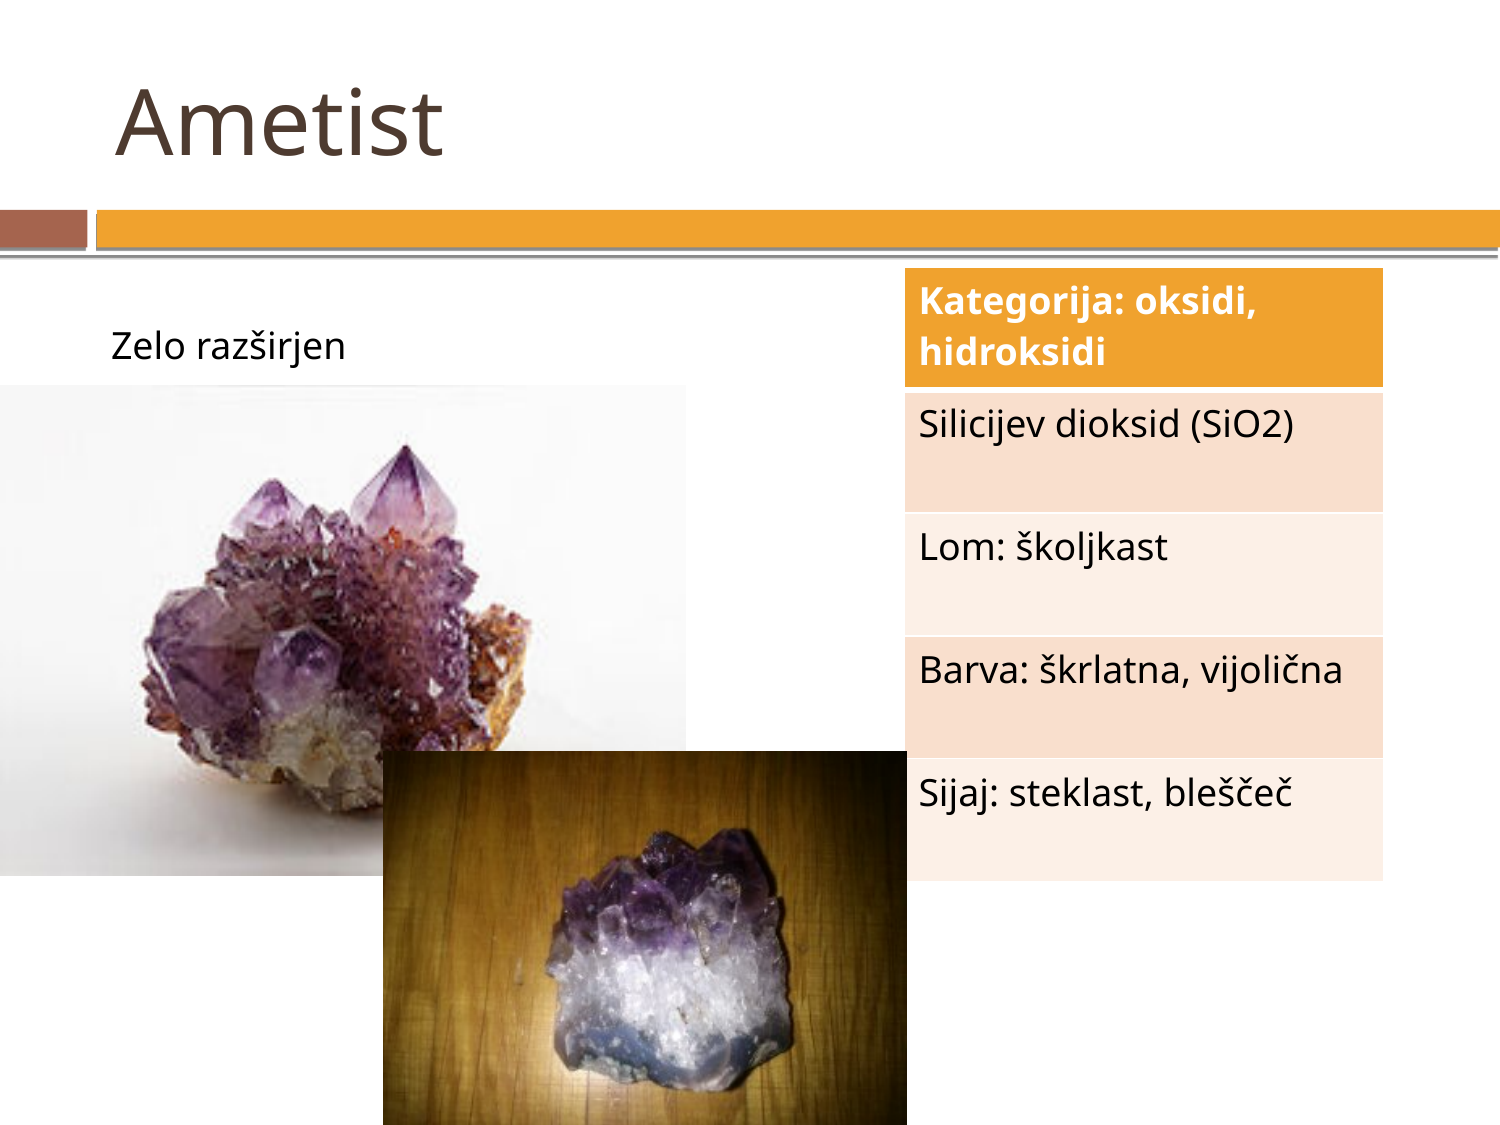

# Ametist
| Kategorija: oksidi, hidroksidi |
| --- |
| Silicijev dioksid (SiO2) |
| Lom: školjkast |
| Barva: škrlatna, vijolična |
| Sijaj: steklast, bleščeč |
Zelo razširjen